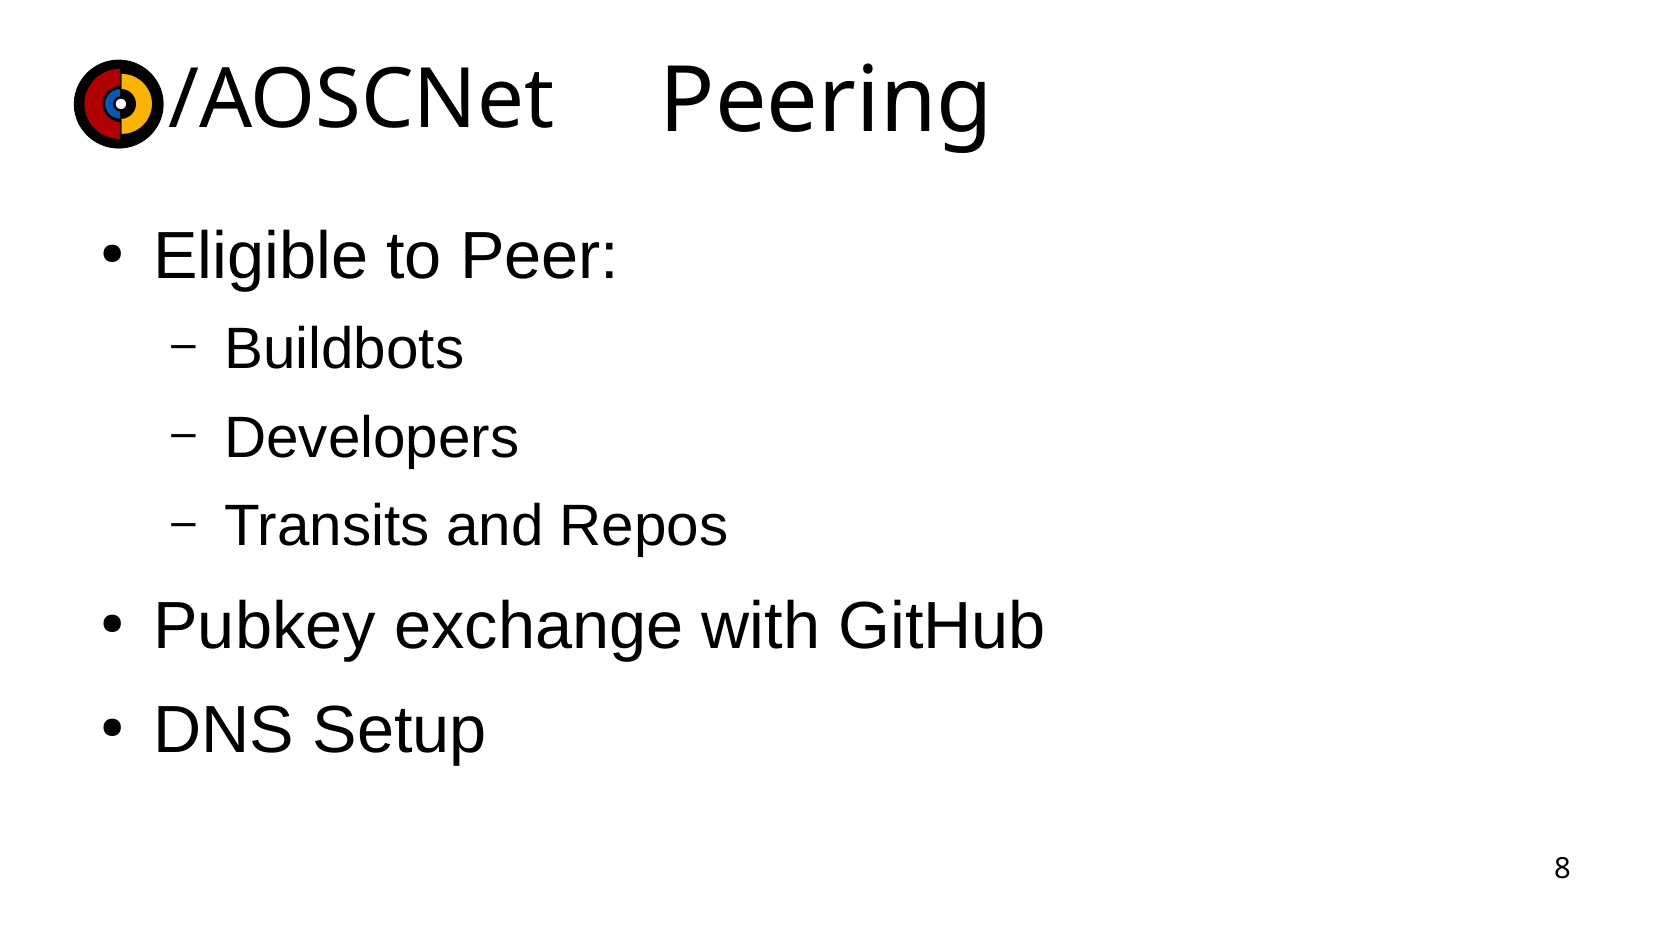

/AOSCNet
Peering
# Eligible to Peer:
Buildbots
Developers
Transits and Repos
Pubkey exchange with GitHub
DNS Setup
8